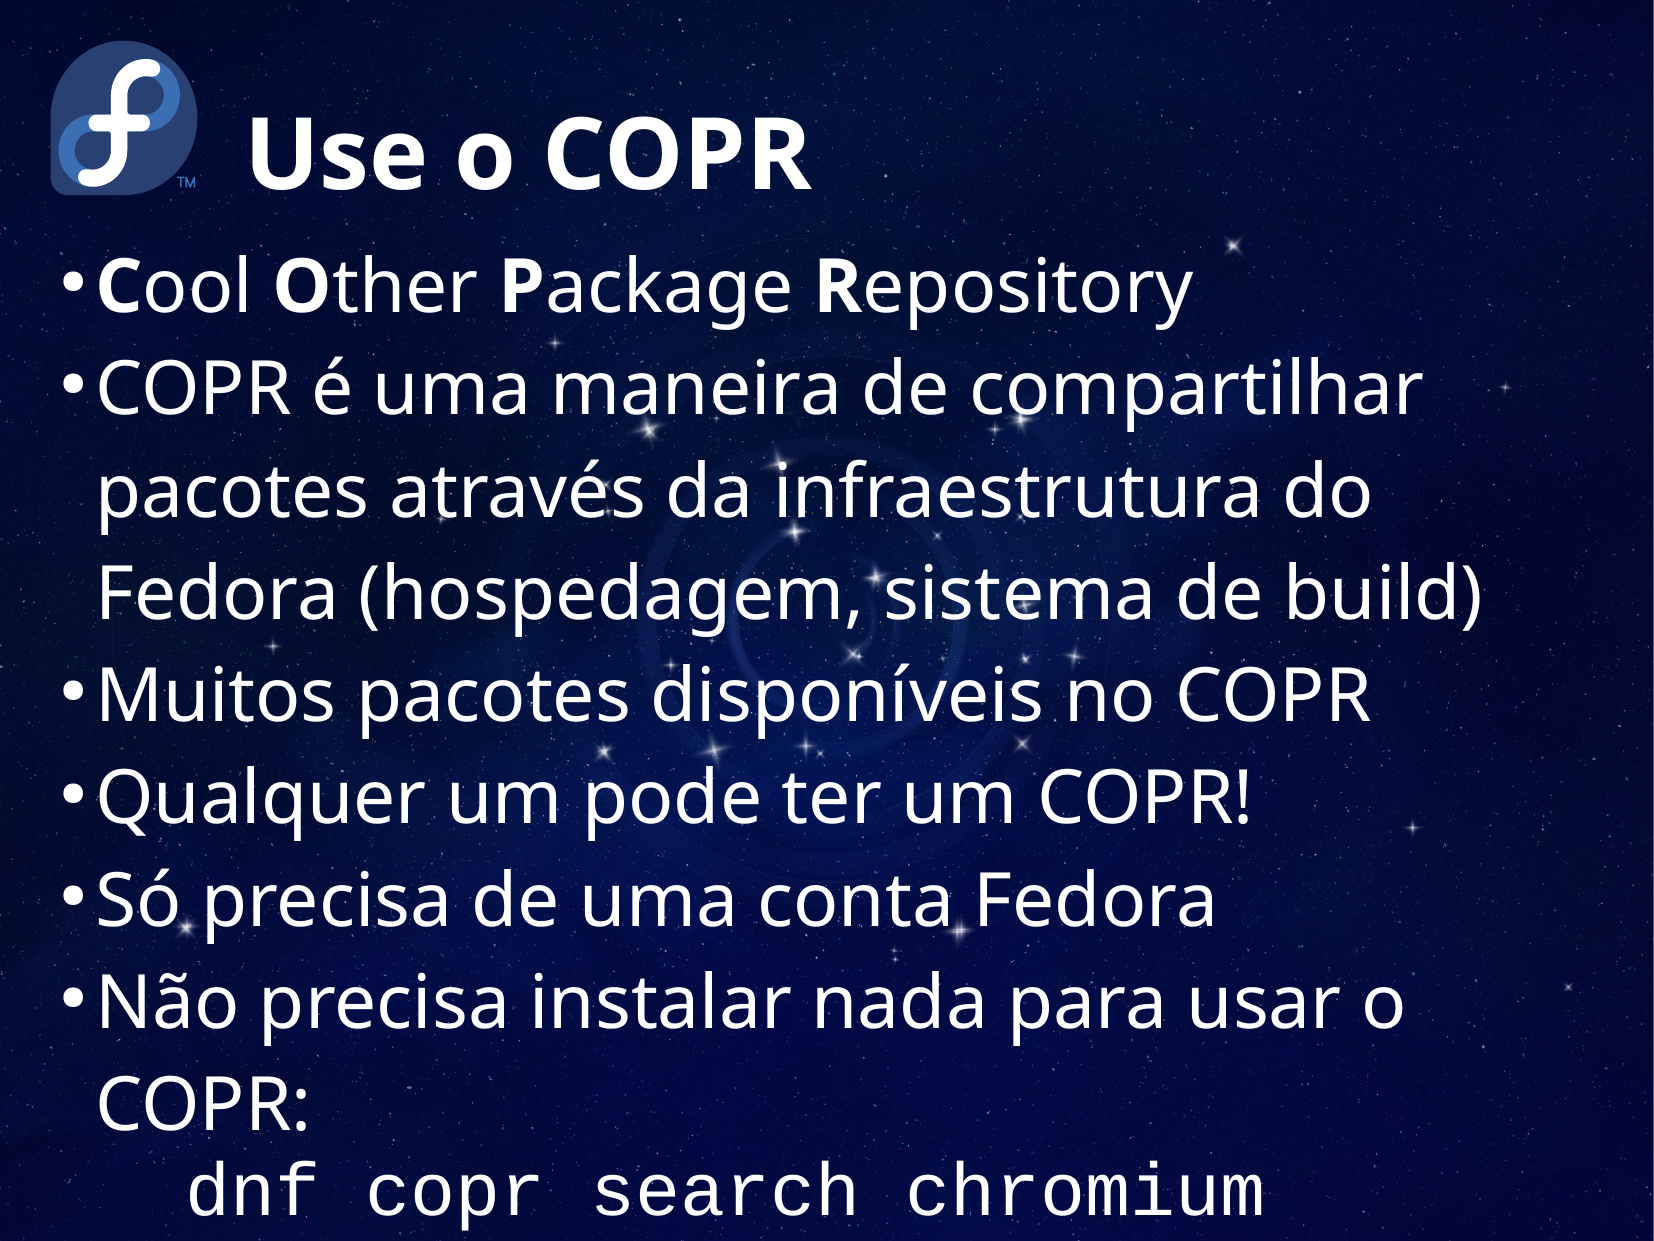

Use o COPR
Cool Other Package Repository
COPR é uma maneira de compartilhar pacotes através da infraestrutura do Fedora (hospedagem, sistema de build)
Muitos pacotes disponíveis no COPR
Qualquer um pode ter um COPR!
Só precisa de uma conta Fedora
Não precisa instalar nada para usar o COPR:
 dnf copr search chromium
 dnf copr enable spot/chromium
 dnf install chromium